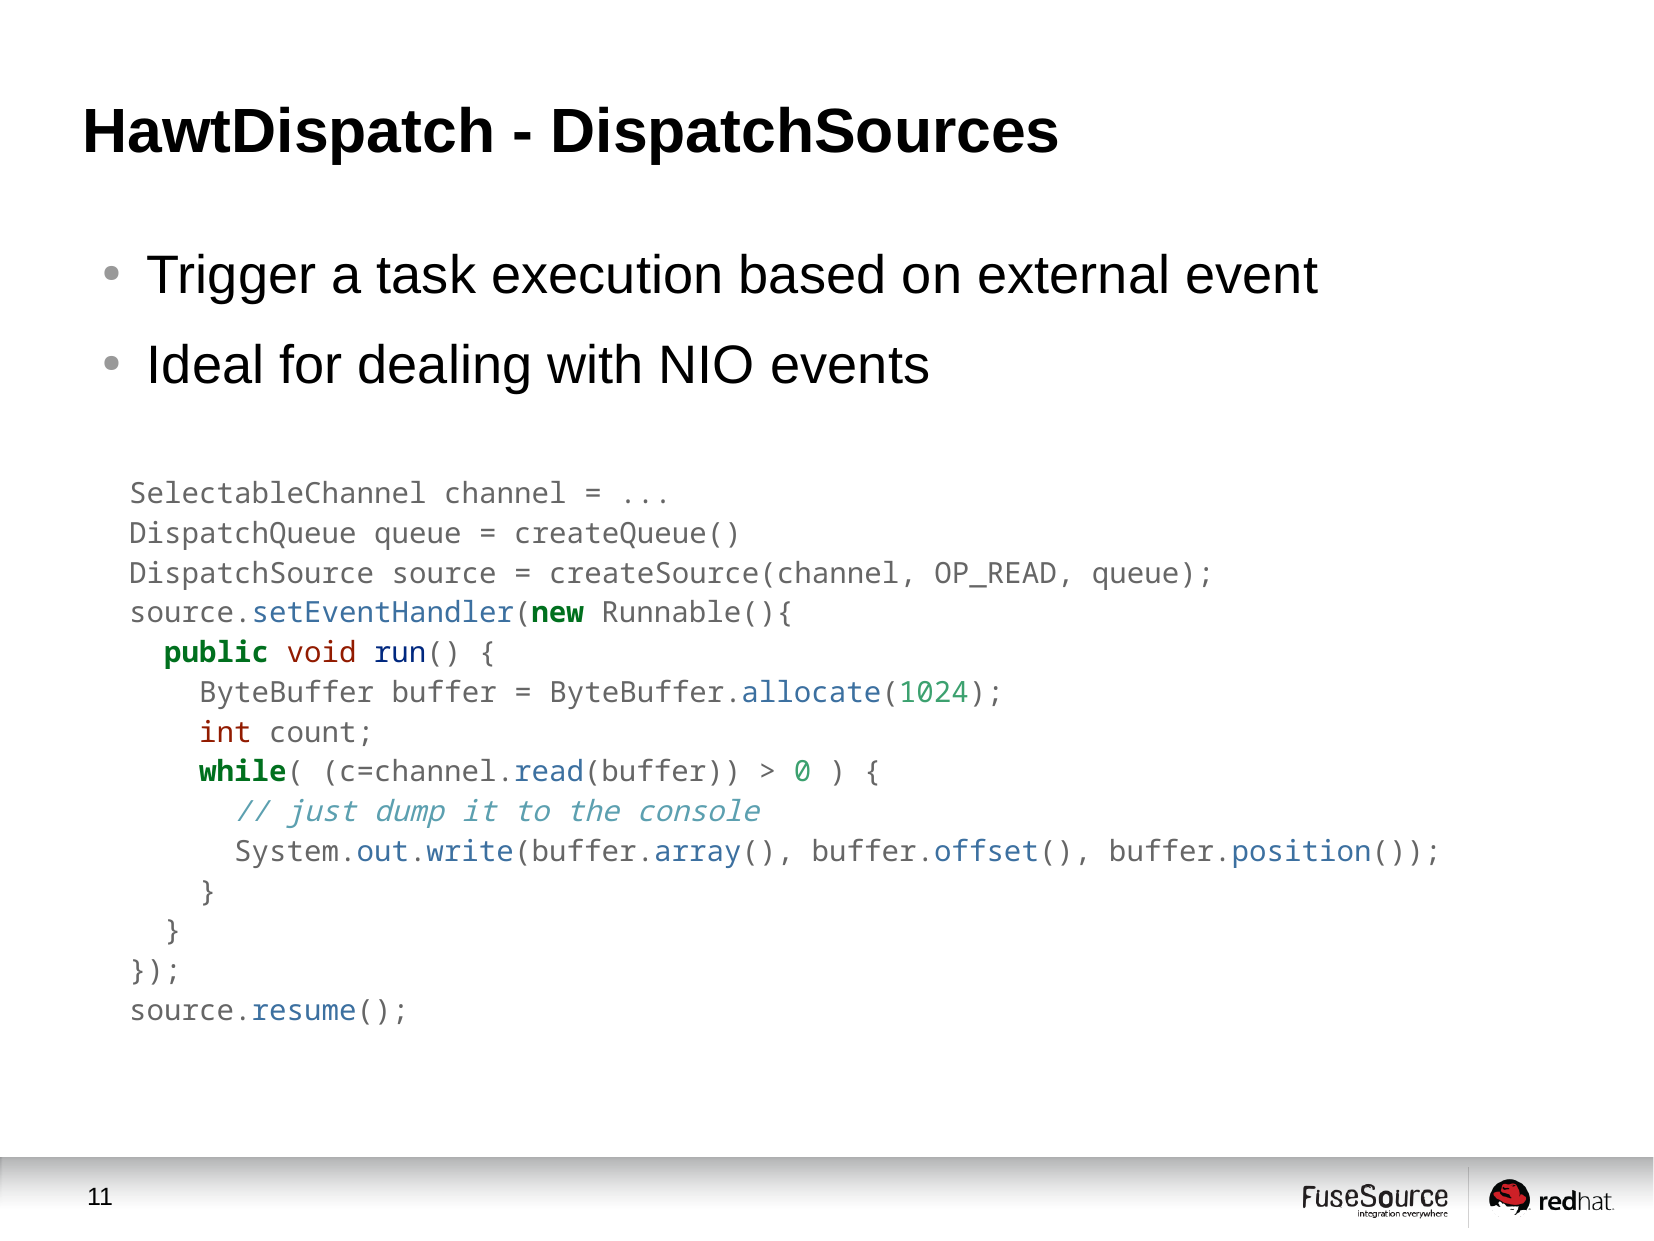

# HawtDispatch - DispatchSources
Trigger a task execution based on external event
Ideal for dealing with NIO events
SelectableChannel channel = ...
DispatchQueue queue = createQueue()
DispatchSource source = createSource(channel, OP_READ, queue);
source.setEventHandler(new Runnable(){
 public void run() {
 ByteBuffer buffer = ByteBuffer.allocate(1024);
 int count;
 while( (c=channel.read(buffer)) > 0 ) {
 // just dump it to the console
 System.out.write(buffer.array(), buffer.offset(), buffer.position());
 }
 }
});
source.resume();